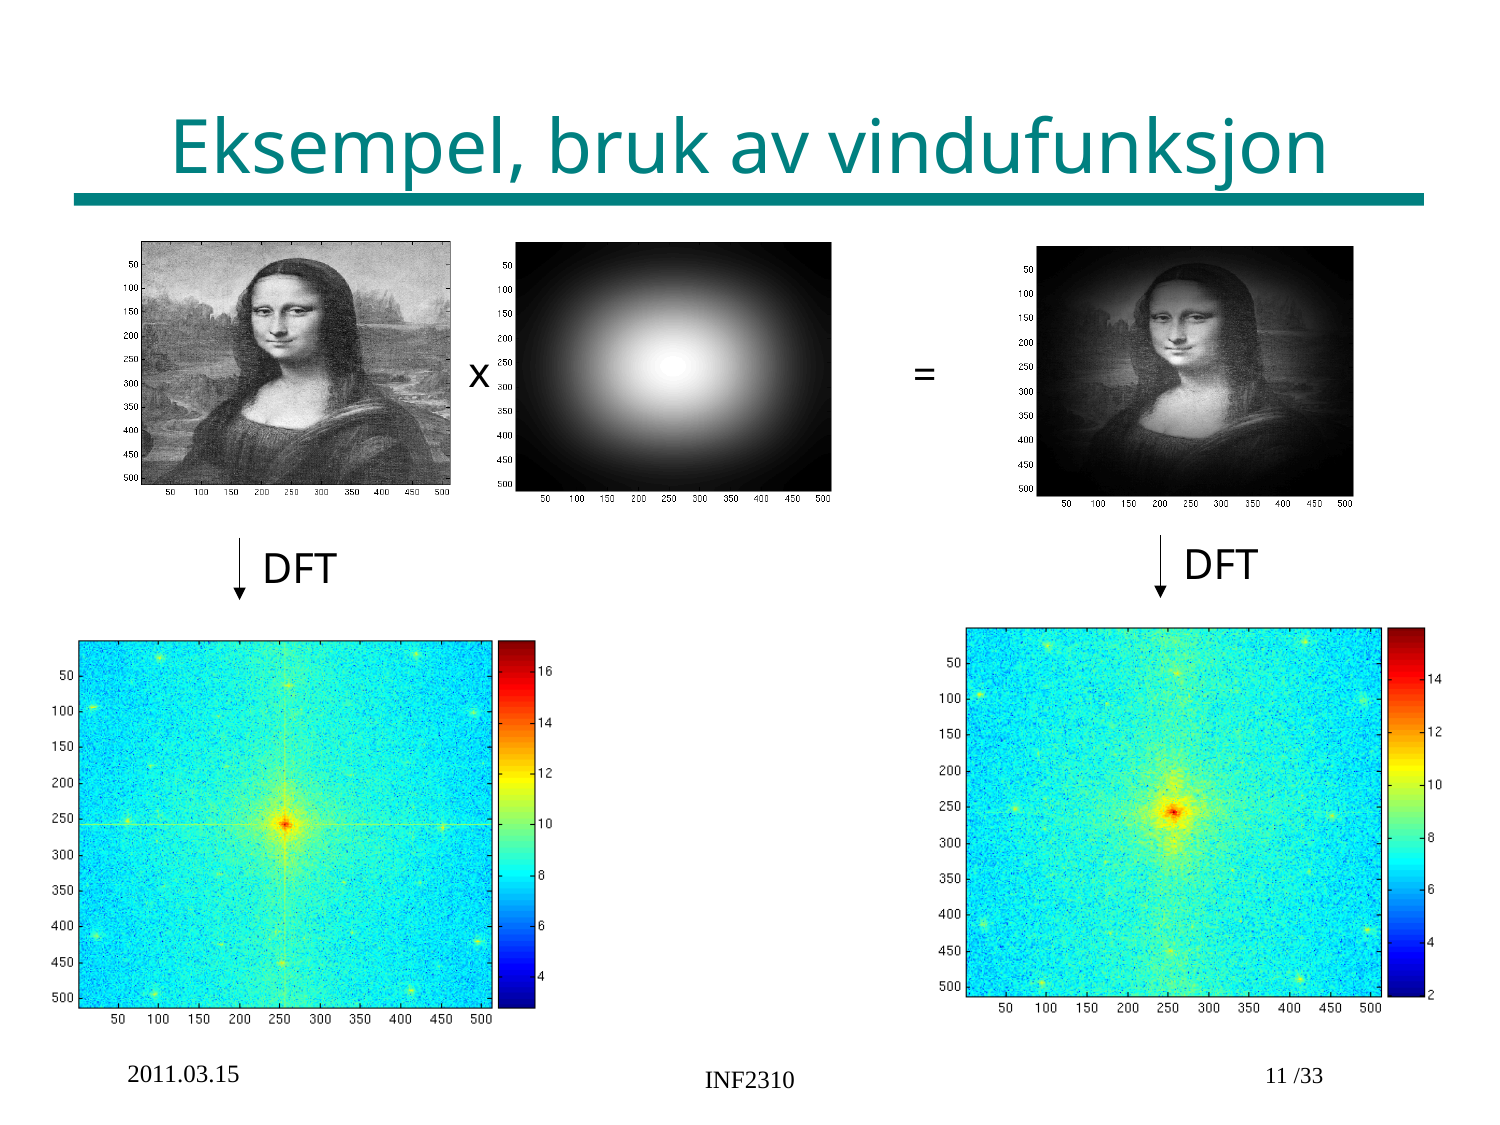

# Eksempel, bruk av vindufunksjon
x
=
DFT
DFT
INF2310